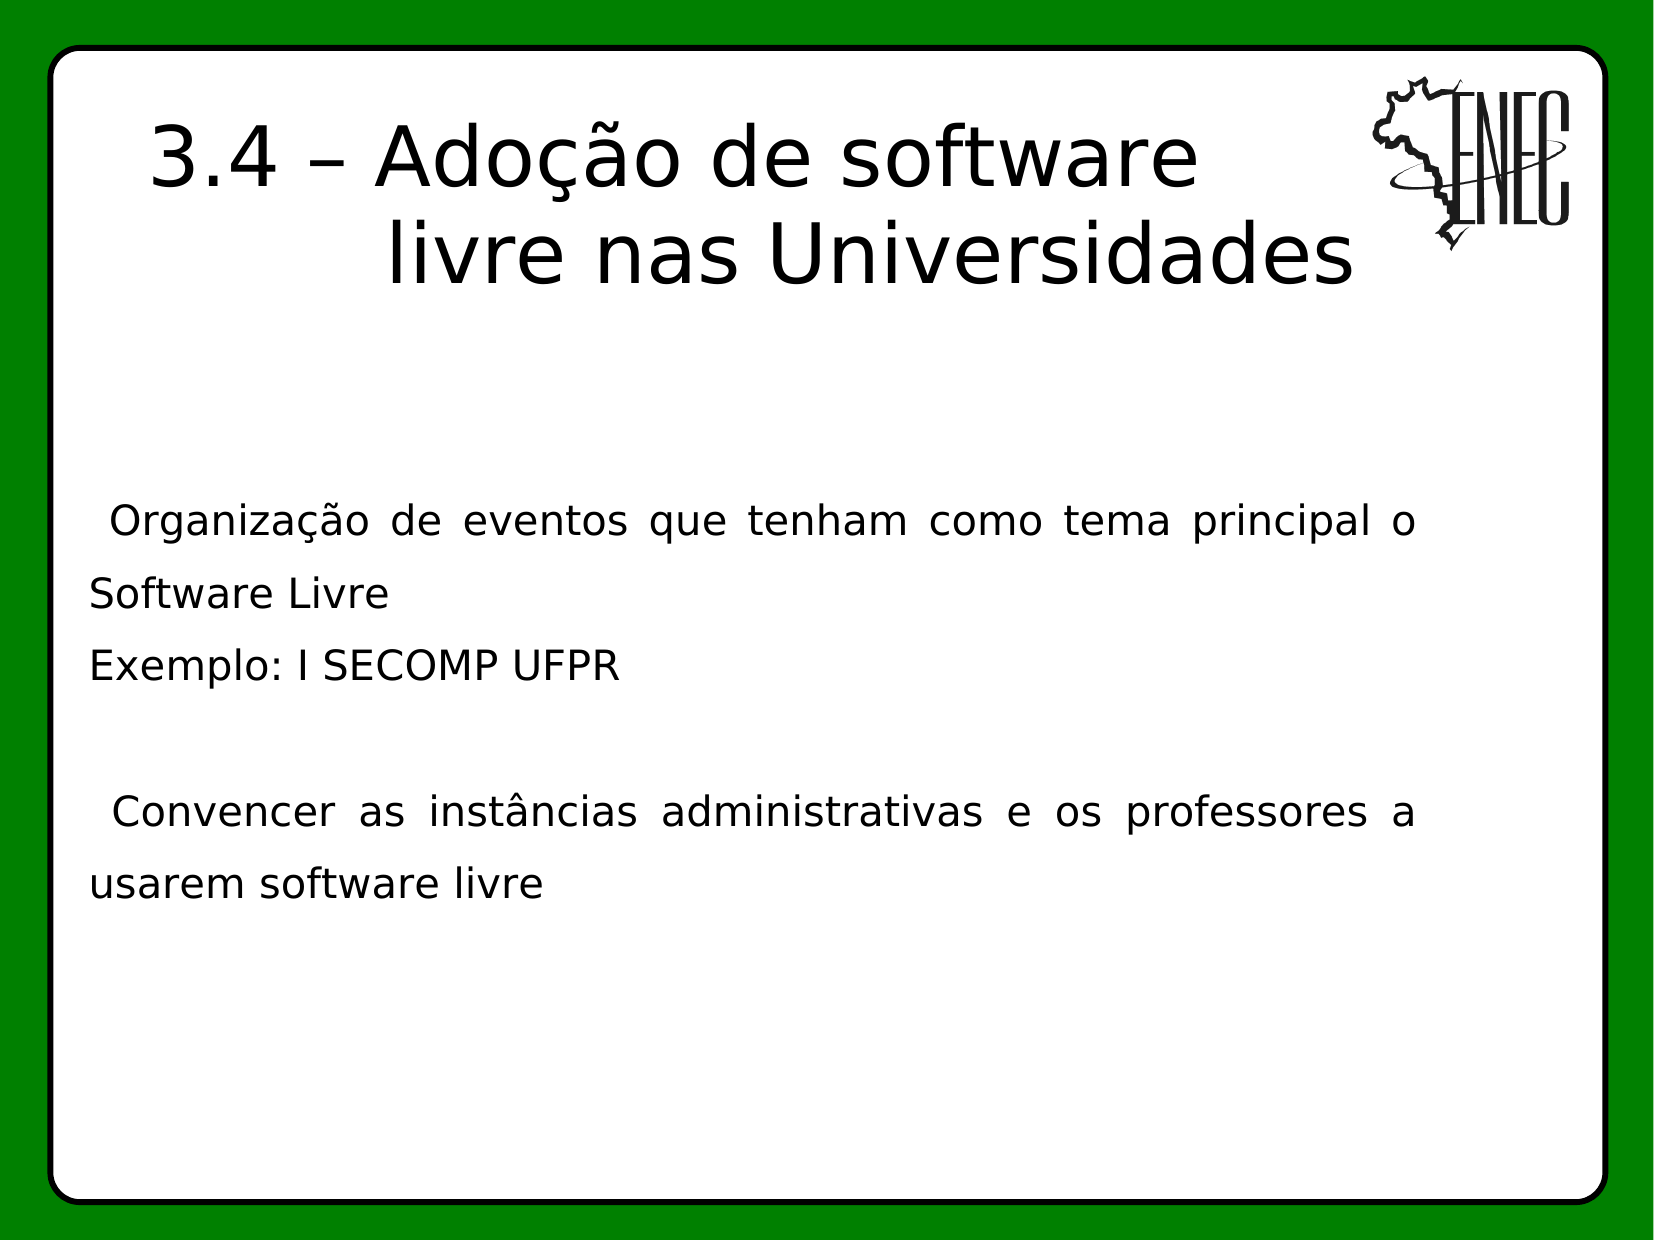

# 3.4 – Adoção de software livre nas Universidades
 Organização de eventos que tenham como tema principal o Software Livre
Exemplo: I SECOMP UFPR
 Convencer as instâncias administrativas e os professores a usarem software livre